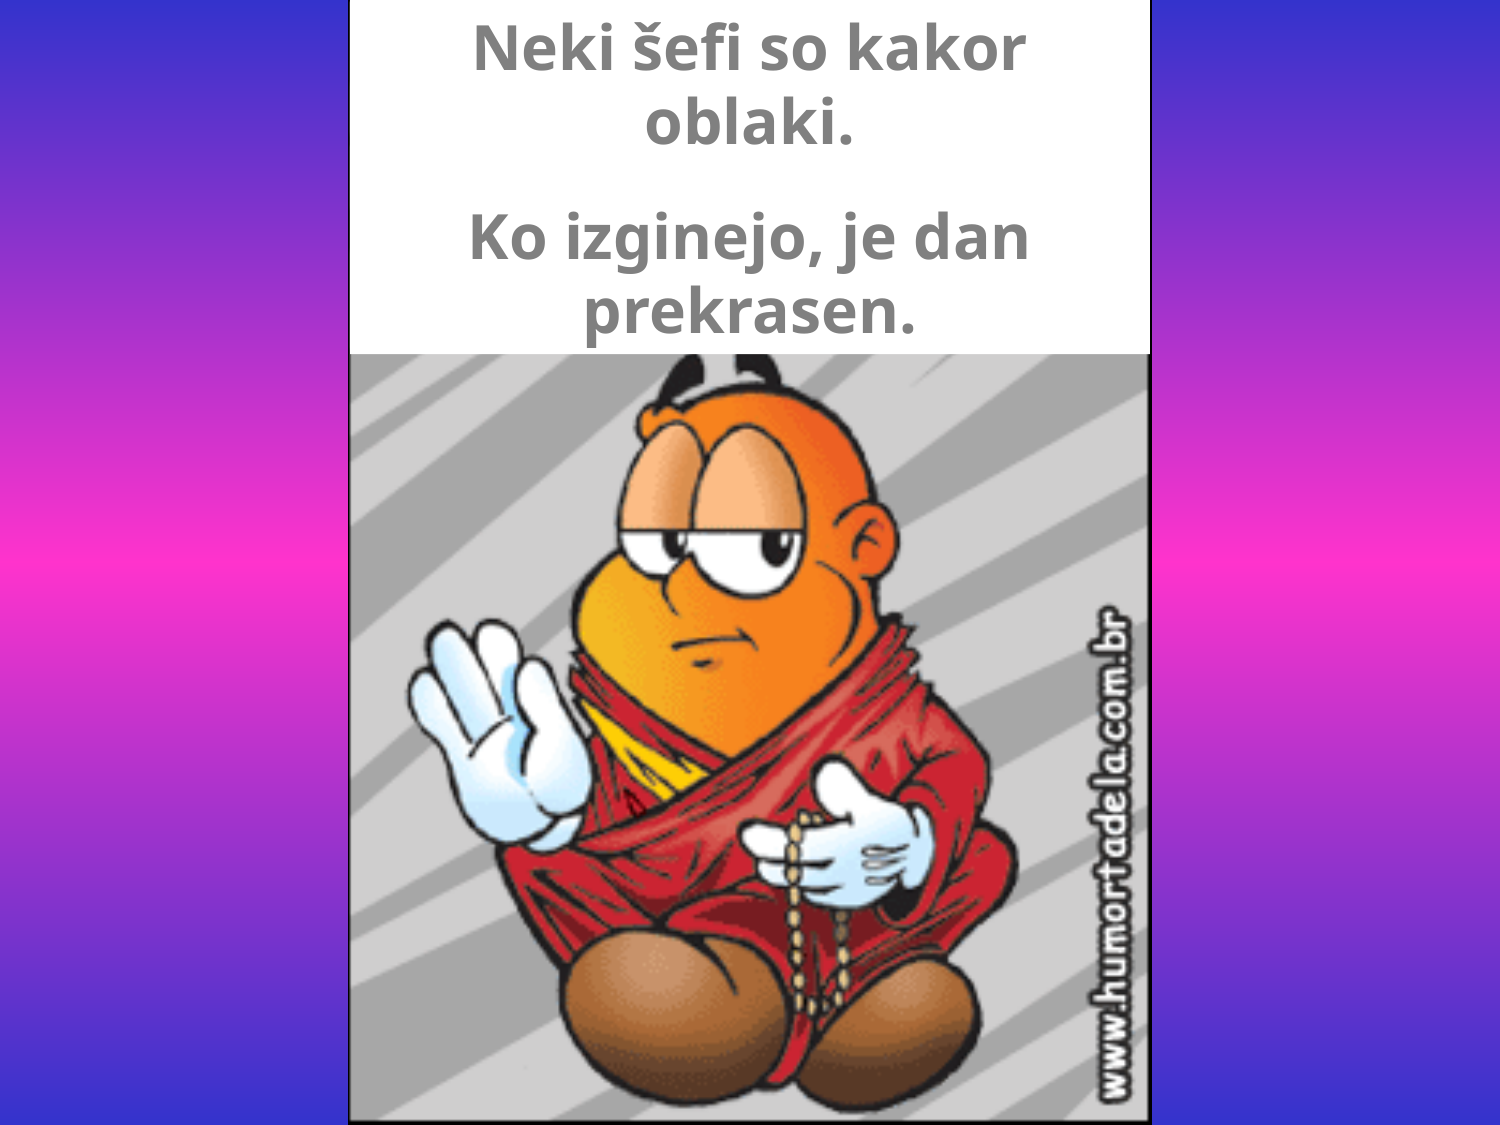

Neki šefi so kakor oblaki.
Ko izginejo, je dan prekrasen.